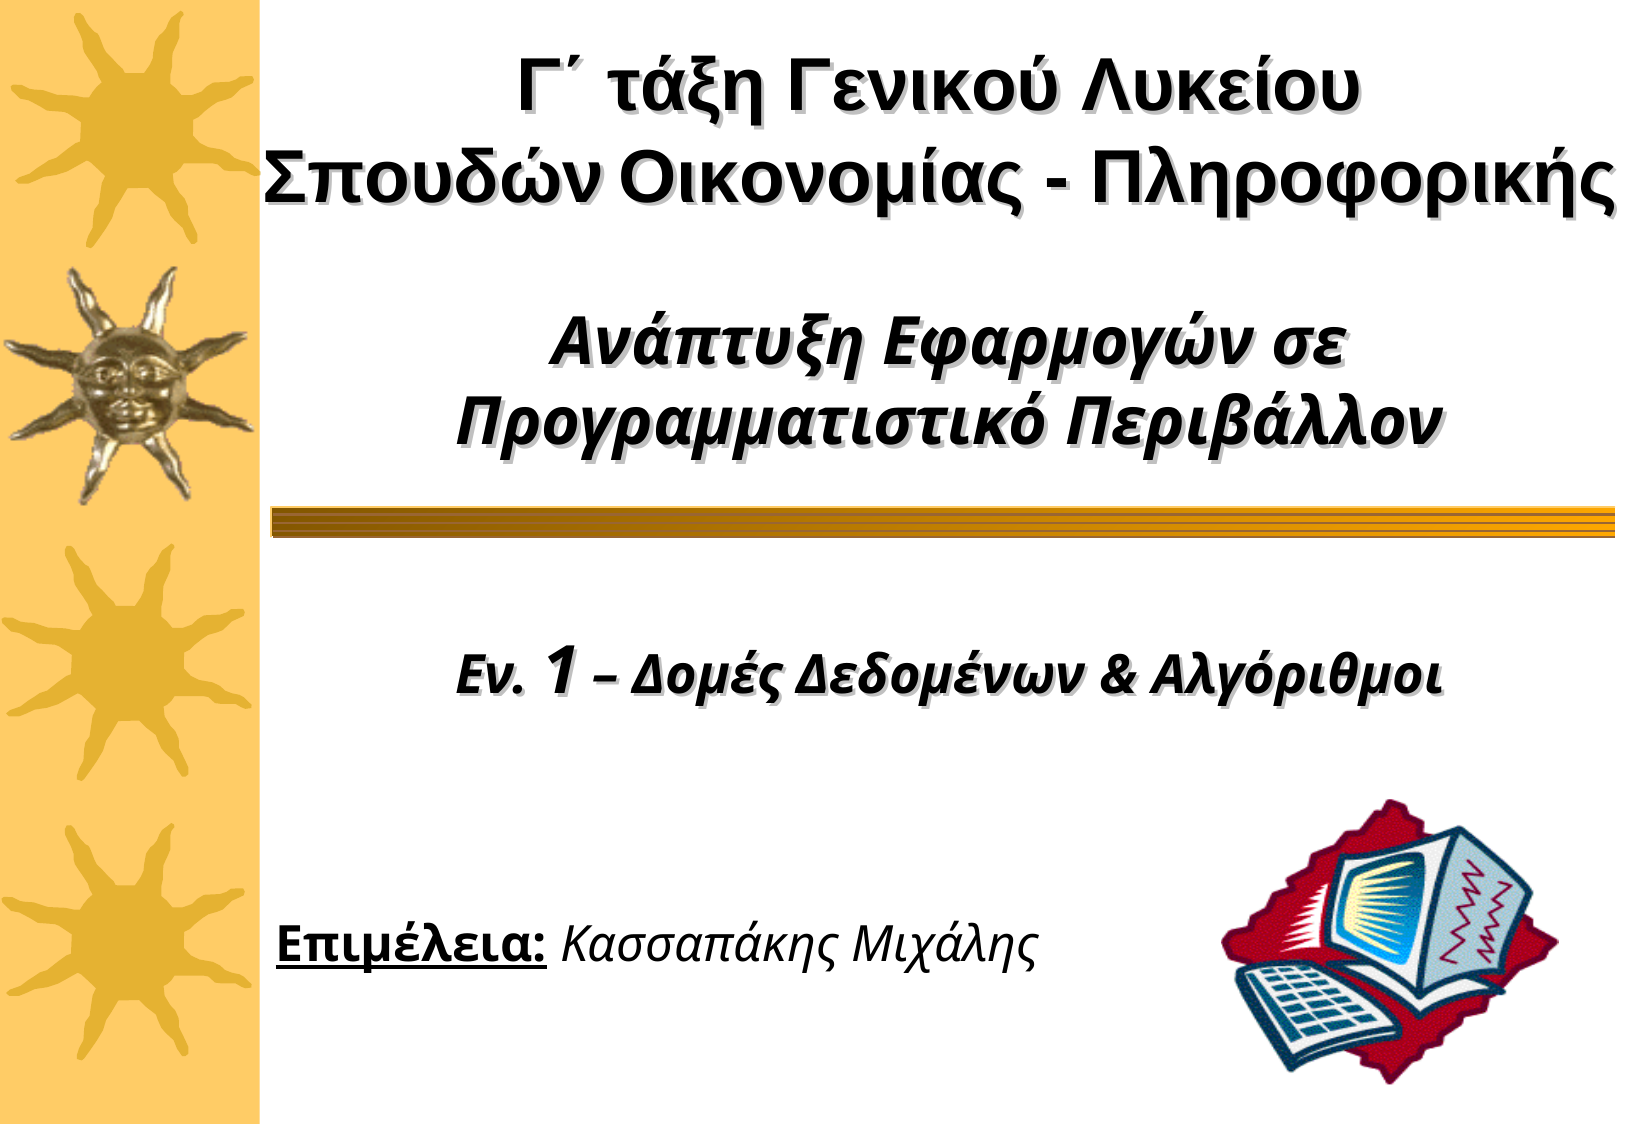

Γ΄ τάξη Γενικού Λυκείου
Σπουδών Οικονομίας - Πληροφορικής
# Ανάπτυξη Εφαρμογών σε Προγραμματιστικό Περιβάλλον
Εν. 1 – Δομές Δεδομένων & Αλγόριθμοι
Επιμέλεια: Κασσαπάκης Μιχάλης